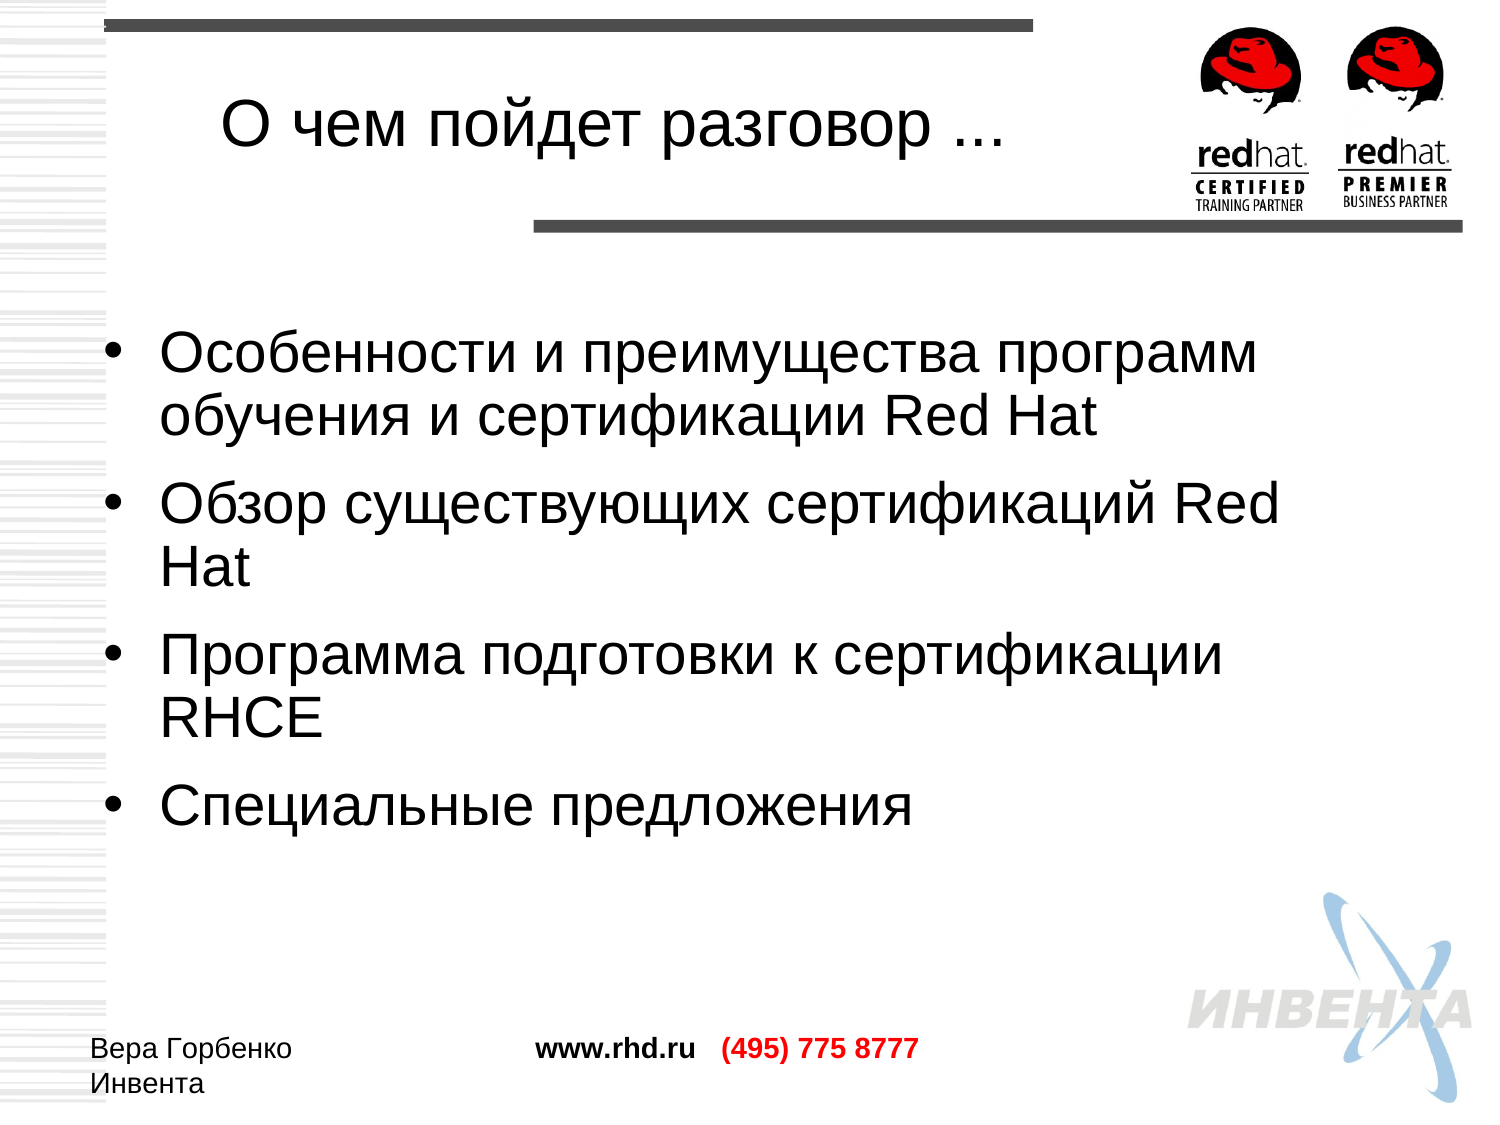

# О чем пойдет разговор ...
Особенности и преимущества программ обучения и сертификации Red Hat
Обзор существующих сертификаций Red Hat
Программа подготовки к сертификации RHCE
Специальные предложения
Вера Горбенко
Инвента
 www.rhd.ru (495) 775 8777